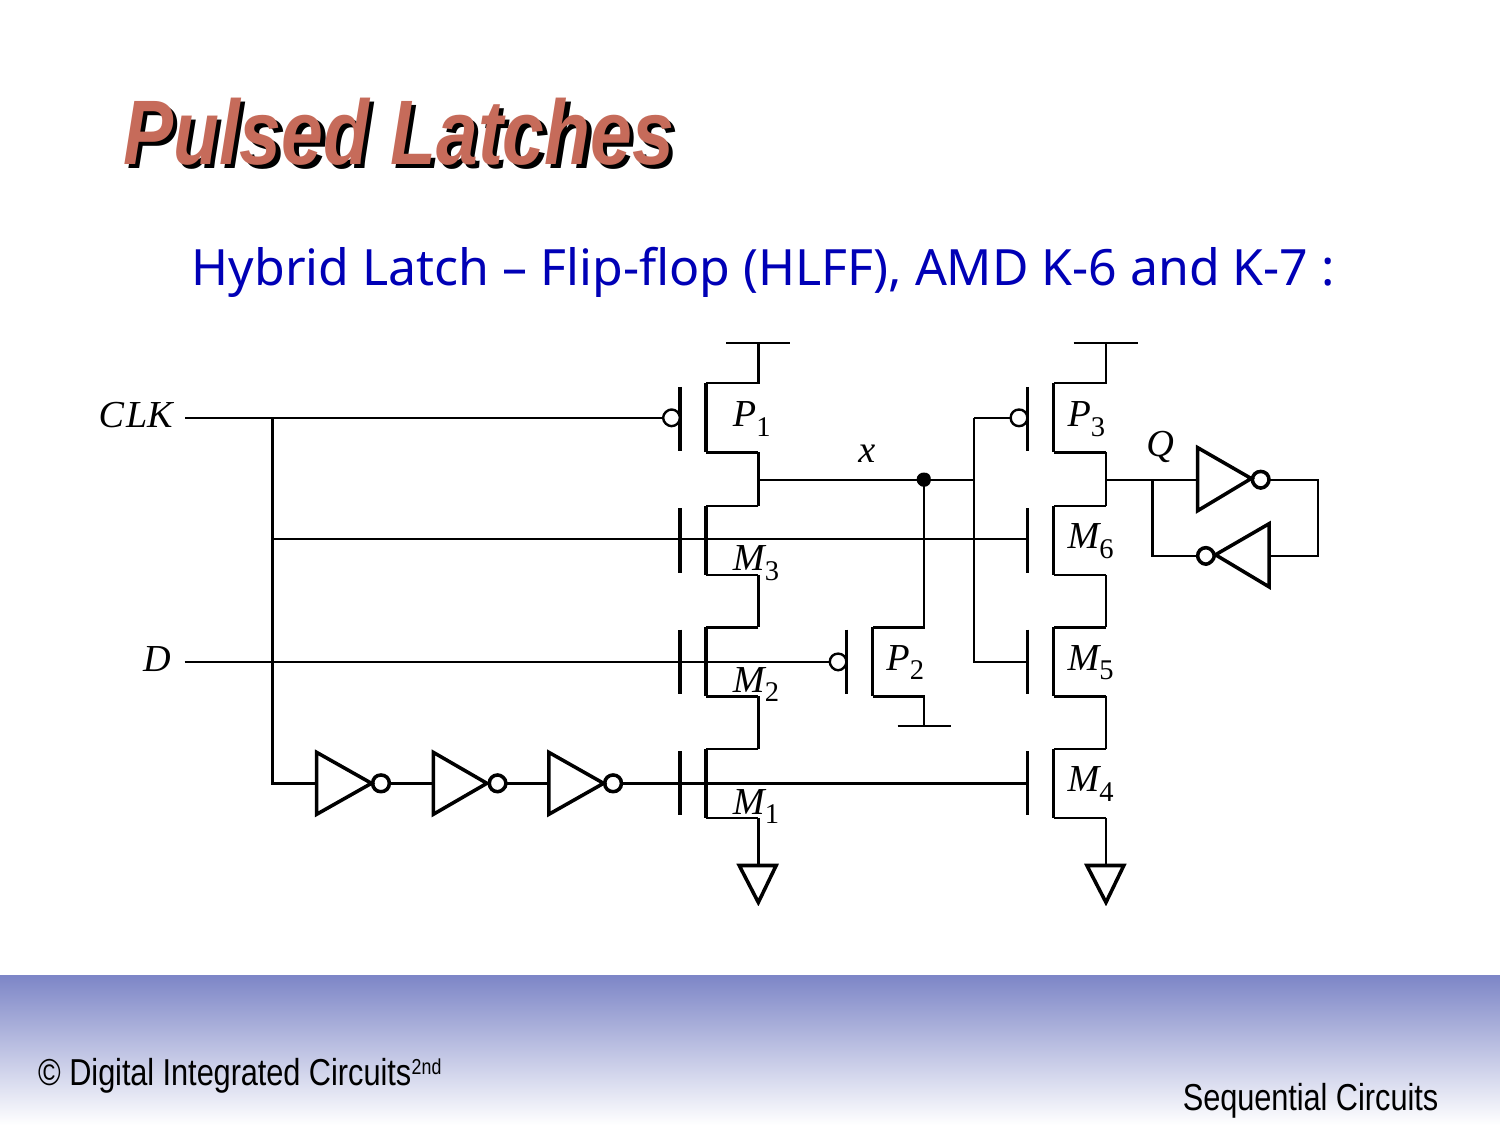

# Pulsed Latches
Hybrid Latch – Flip-flop (HLFF), AMD K-6 and K-7 :